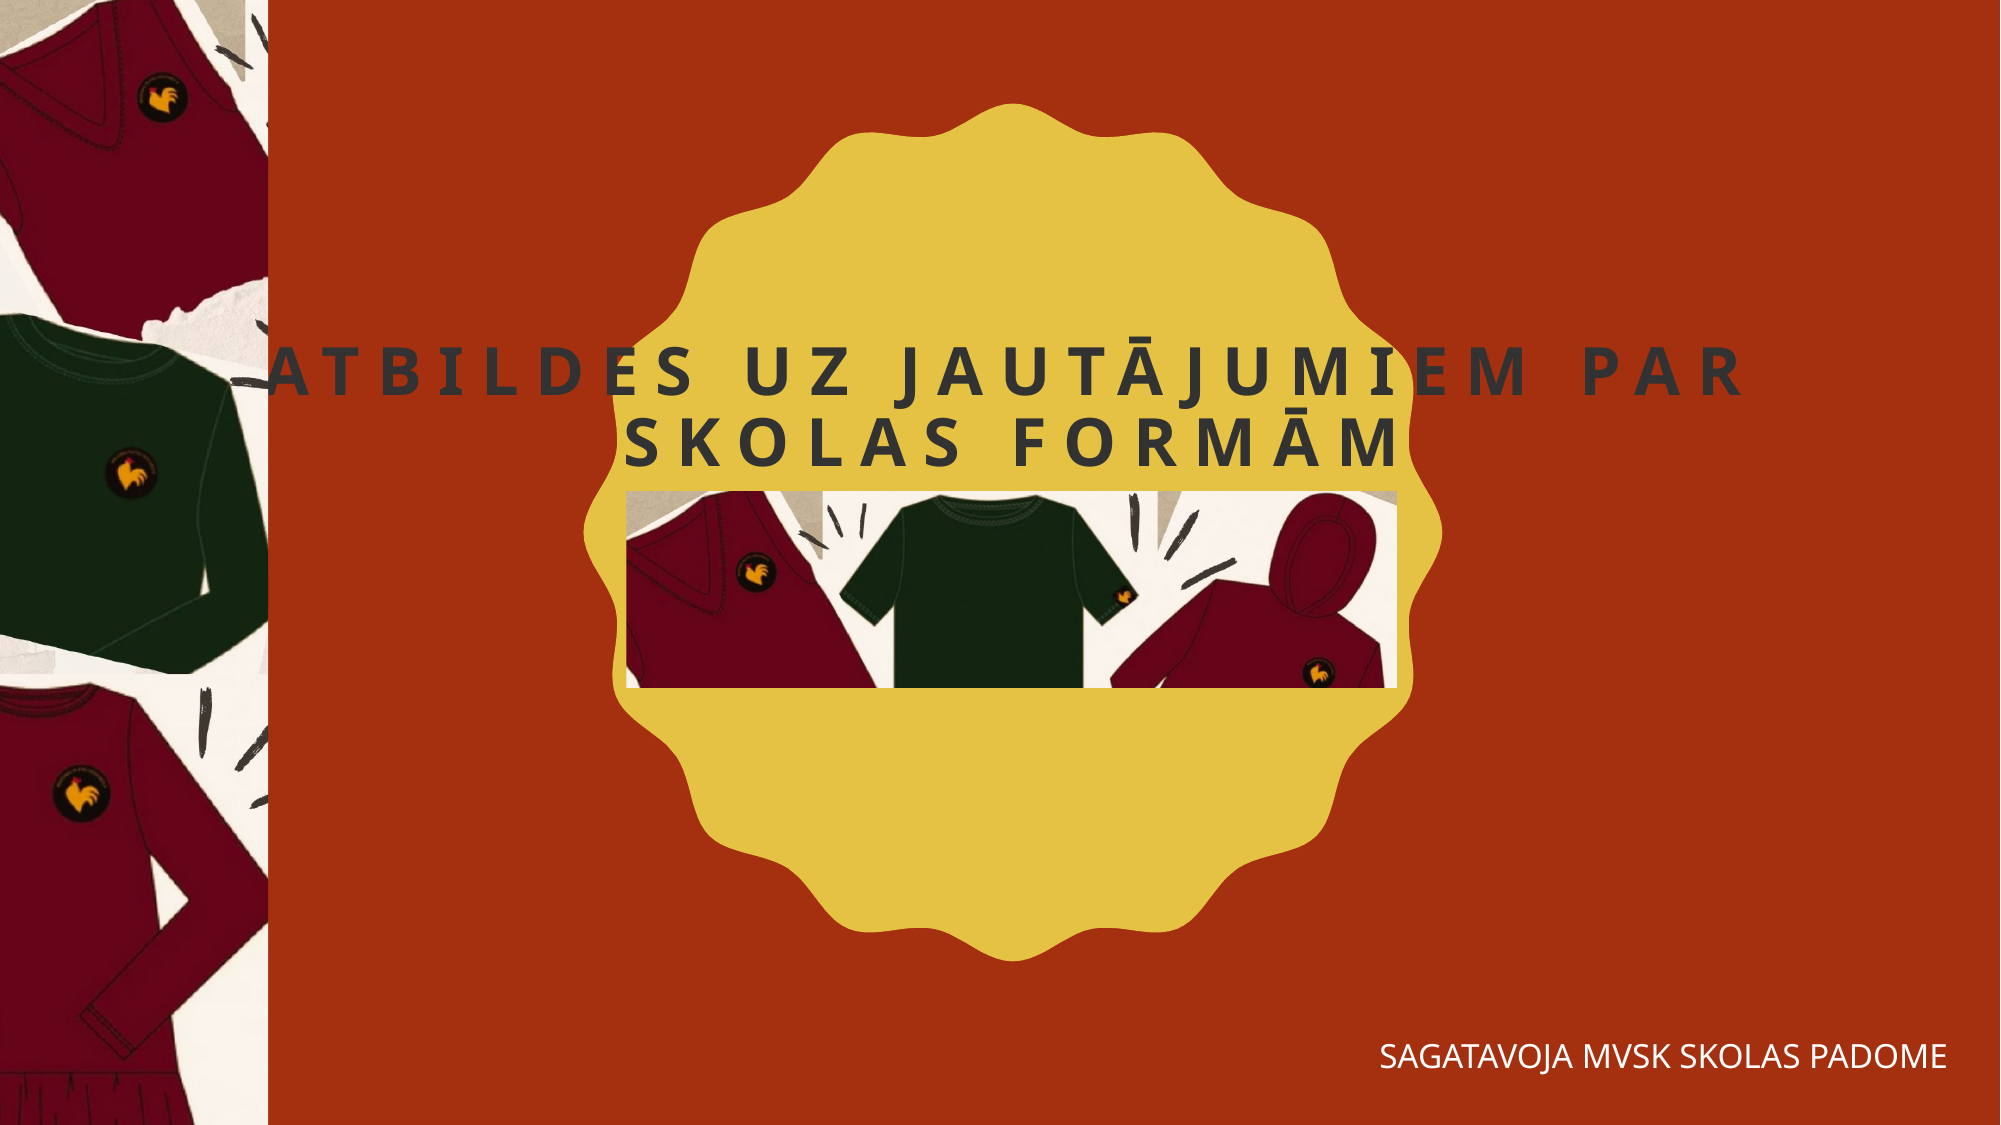

# ATBILDES UZ JAUTĀJUMIEM PAR SKOLAS FORMĀM
SAGATAVOJA MVSK SKOLAS PADOME